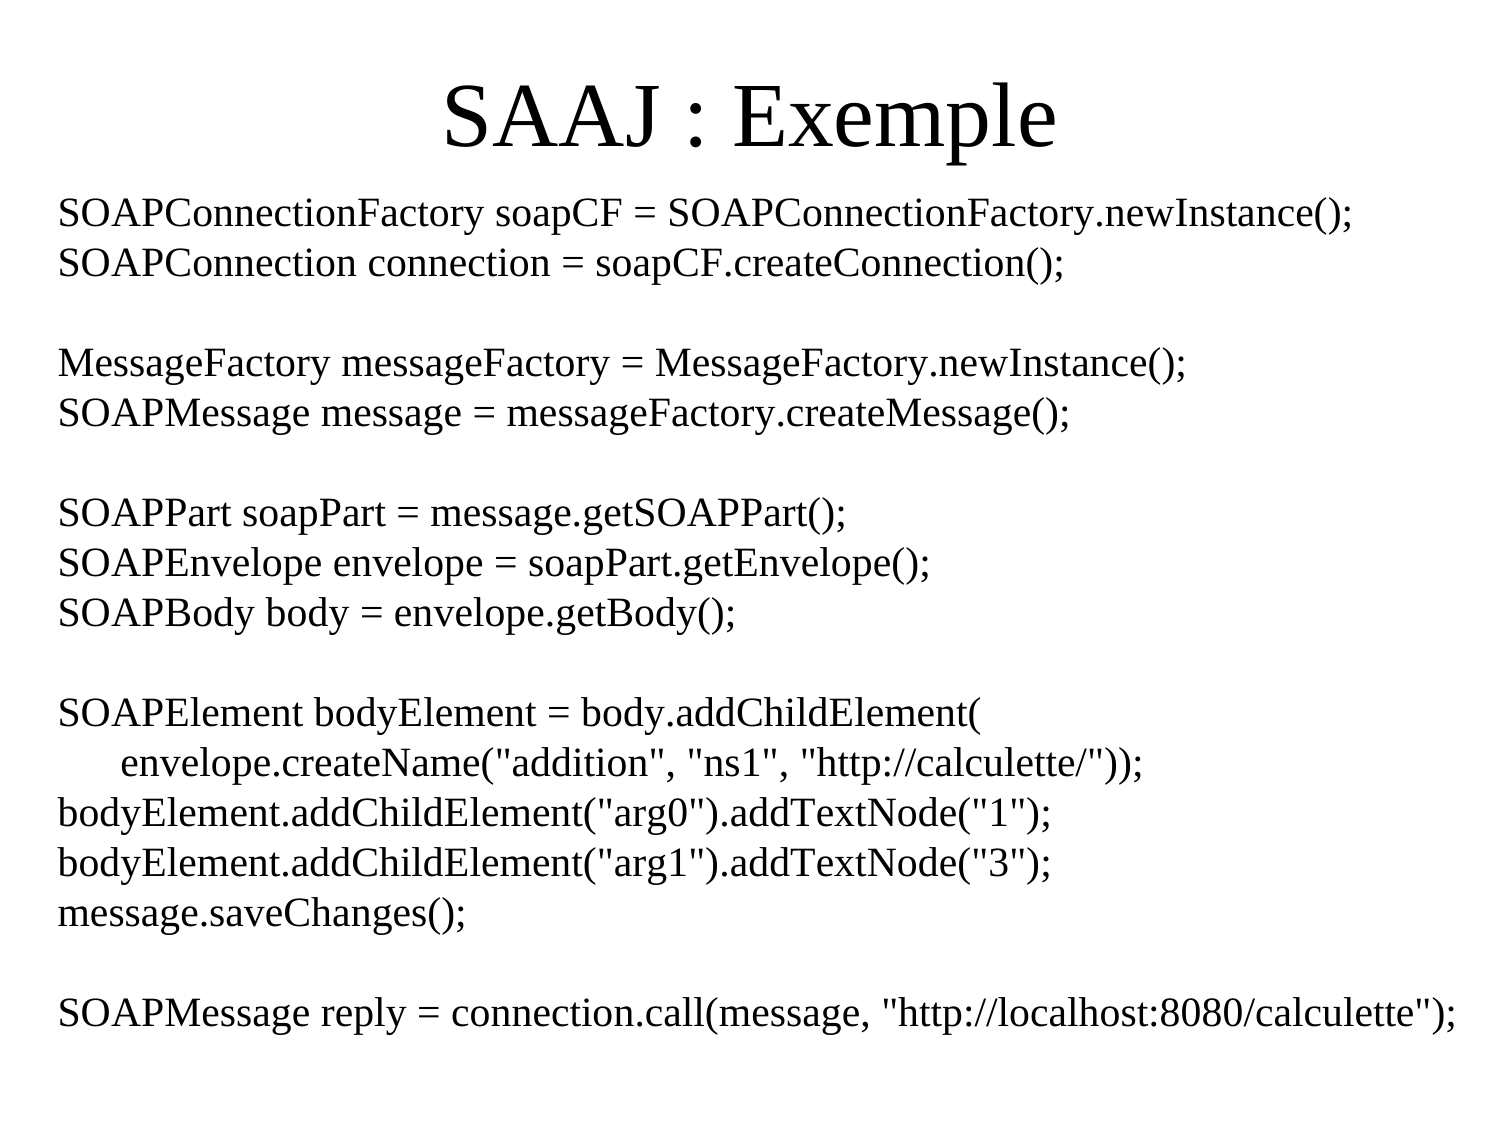

# SAAJ : Exemple
SOAPConnectionFactory soapCF = SOAPConnectionFactory.newInstance();
SOAPConnection connection = soapCF.createConnection();
MessageFactory messageFactory = MessageFactory.newInstance();
SOAPMessage message = messageFactory.createMessage();
SOAPPart soapPart = message.getSOAPPart();
SOAPEnvelope envelope = soapPart.getEnvelope();
SOAPBody body = envelope.getBody();
SOAPElement bodyElement = body.addChildElement(
 envelope.createName("addition", "ns1", "http://calculette/"));
bodyElement.addChildElement("arg0").addTextNode("1");
bodyElement.addChildElement("arg1").addTextNode("3");
message.saveChanges();
SOAPMessage reply = connection.call(message, "http://localhost:8080/calculette");